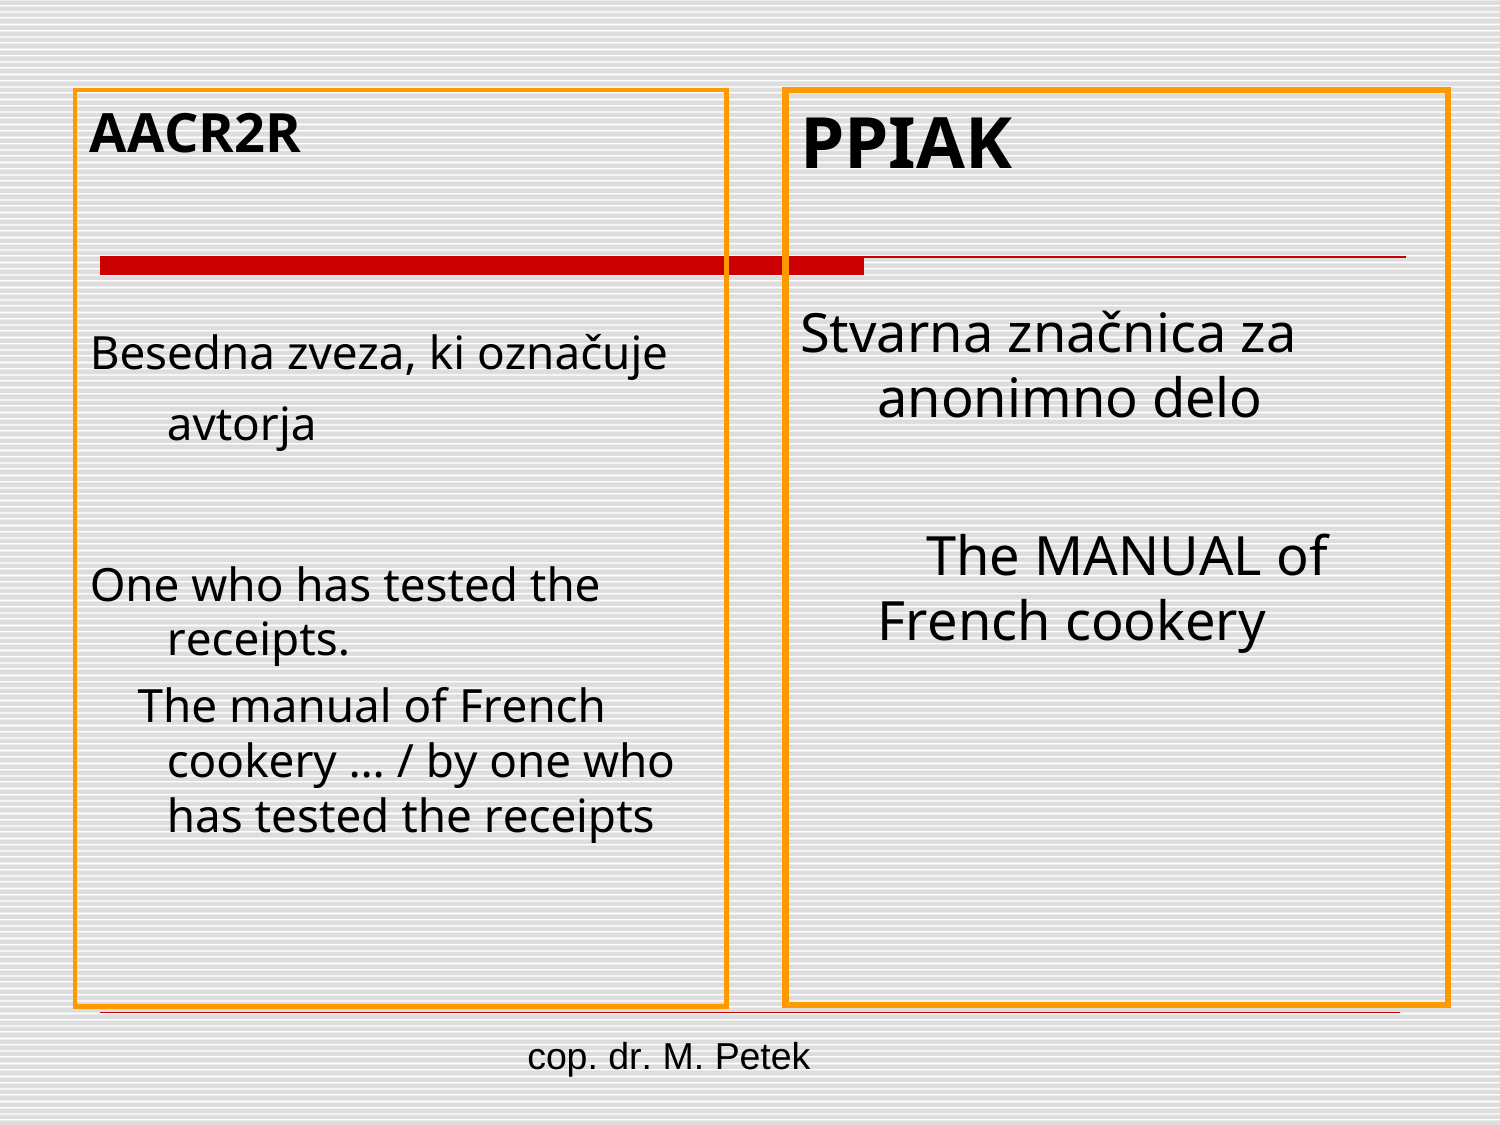

# AACR2R
Besedna zveza, ki označuje avtorja
One who has tested the receipts.
 The manual of French cookery … / by one who has tested the receipts
PPIAK
Stvarna značnica za anonimno delo
 The MANUAL of French cookery
cop. dr. M. Petek